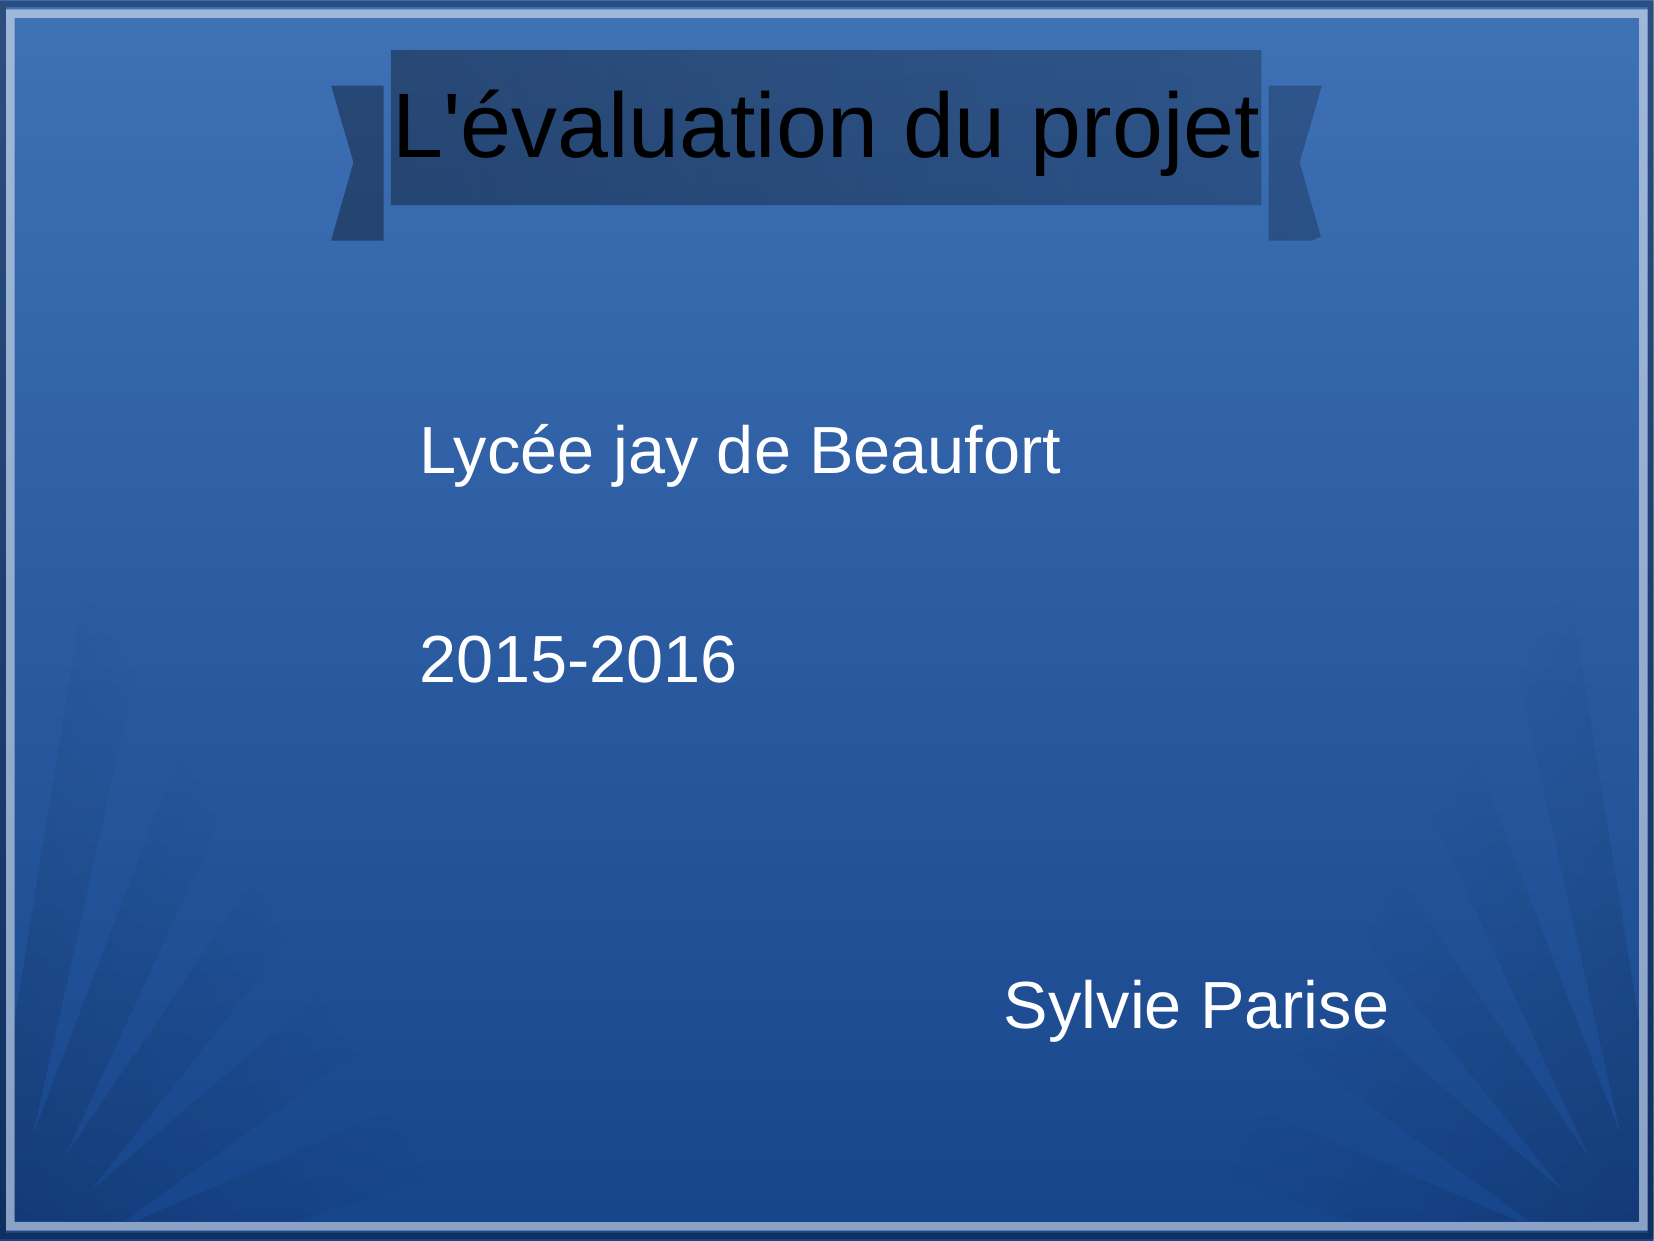

# L'évaluation du projet
Lycée jay de Beaufort
2015-2016
Sylvie Parise